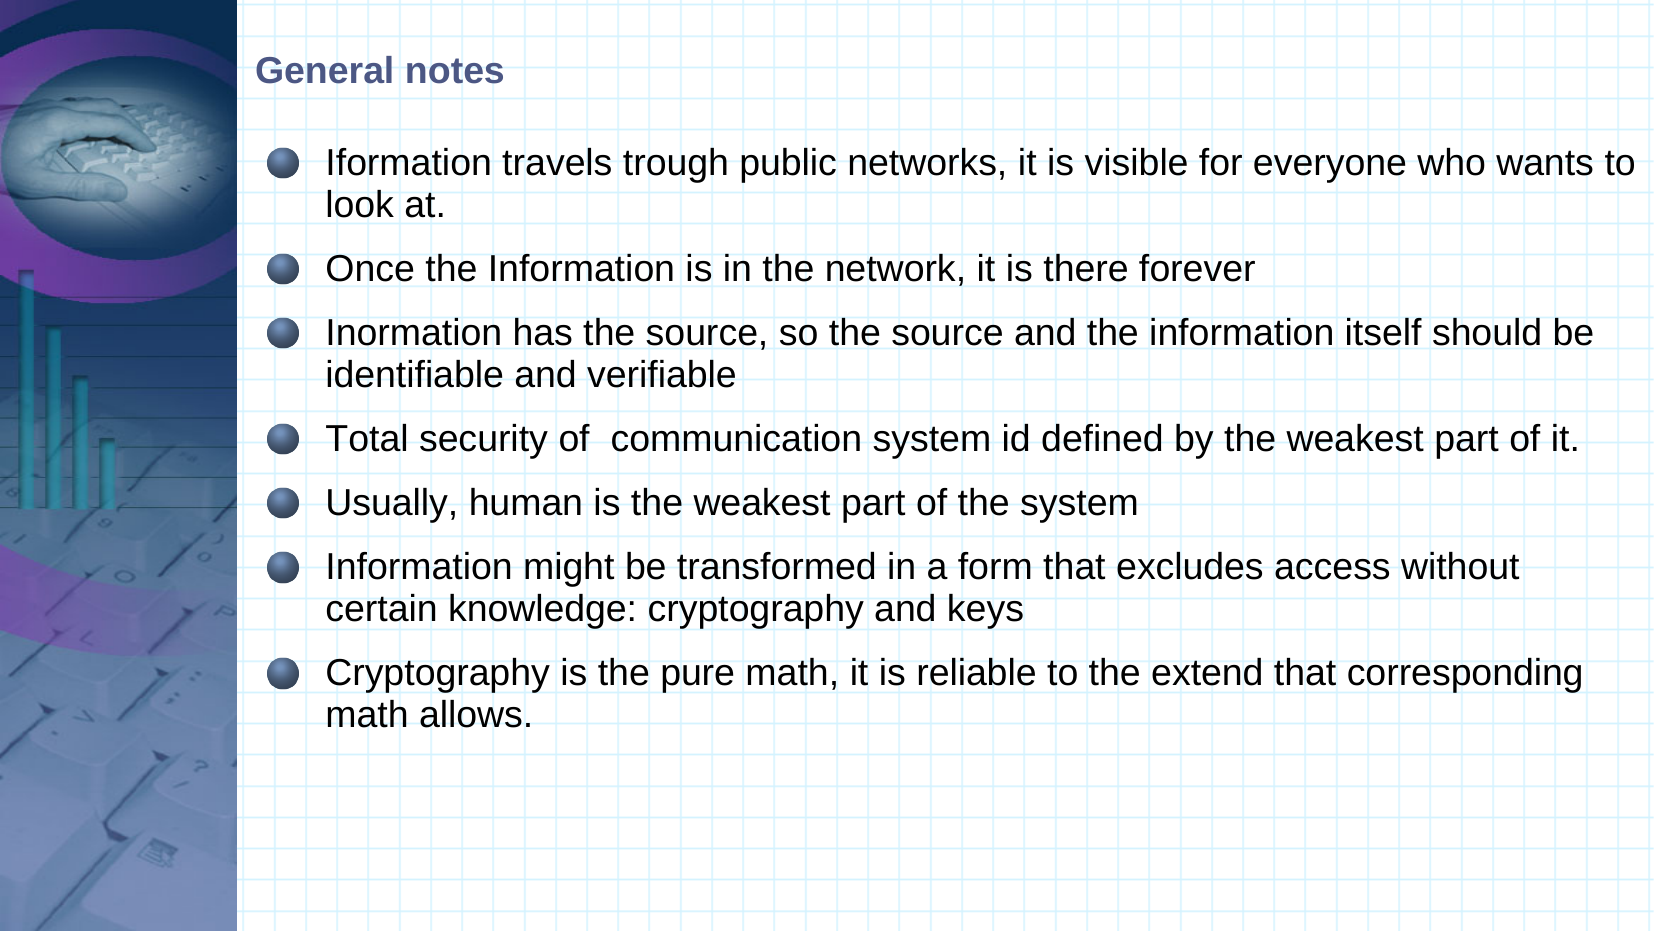

# General notes
Iformation travels trough public networks, it is visible for everyone who wants to look at.
Once the Information is in the network, it is there forever
Inormation has the source, so the source and the information itself should be identifiable and verifiable
Total security of communication system id defined by the weakest part of it.
Usually, human is the weakest part of the system
Information might be transformed in a form that excludes access without certain knowledge: cryptography and keys
Cryptography is the pure math, it is reliable to the extend that corresponding math allows.